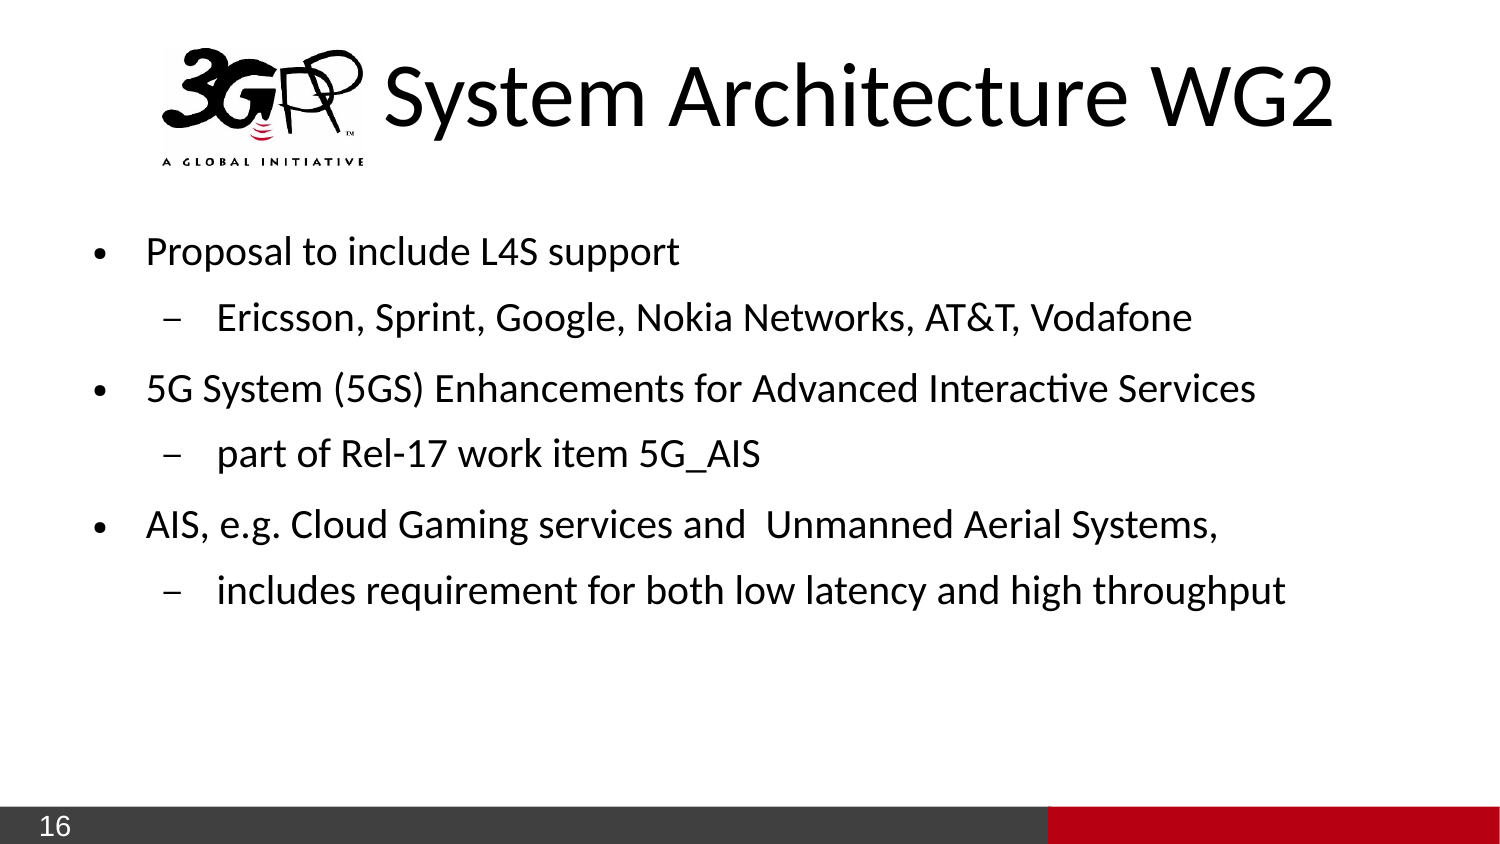

# 3GPP System Architecture WG2
Proposal to include L4S support
Ericsson, Sprint, Google, Nokia Networks, AT&T, Vodafone
5G System (5GS) Enhancements for Advanced Interactive Services
part of Rel-17 work item 5G_AIS
AIS, e.g. Cloud Gaming services and Unmanned Aerial Systems,
includes requirement for both low latency and high throughput
16